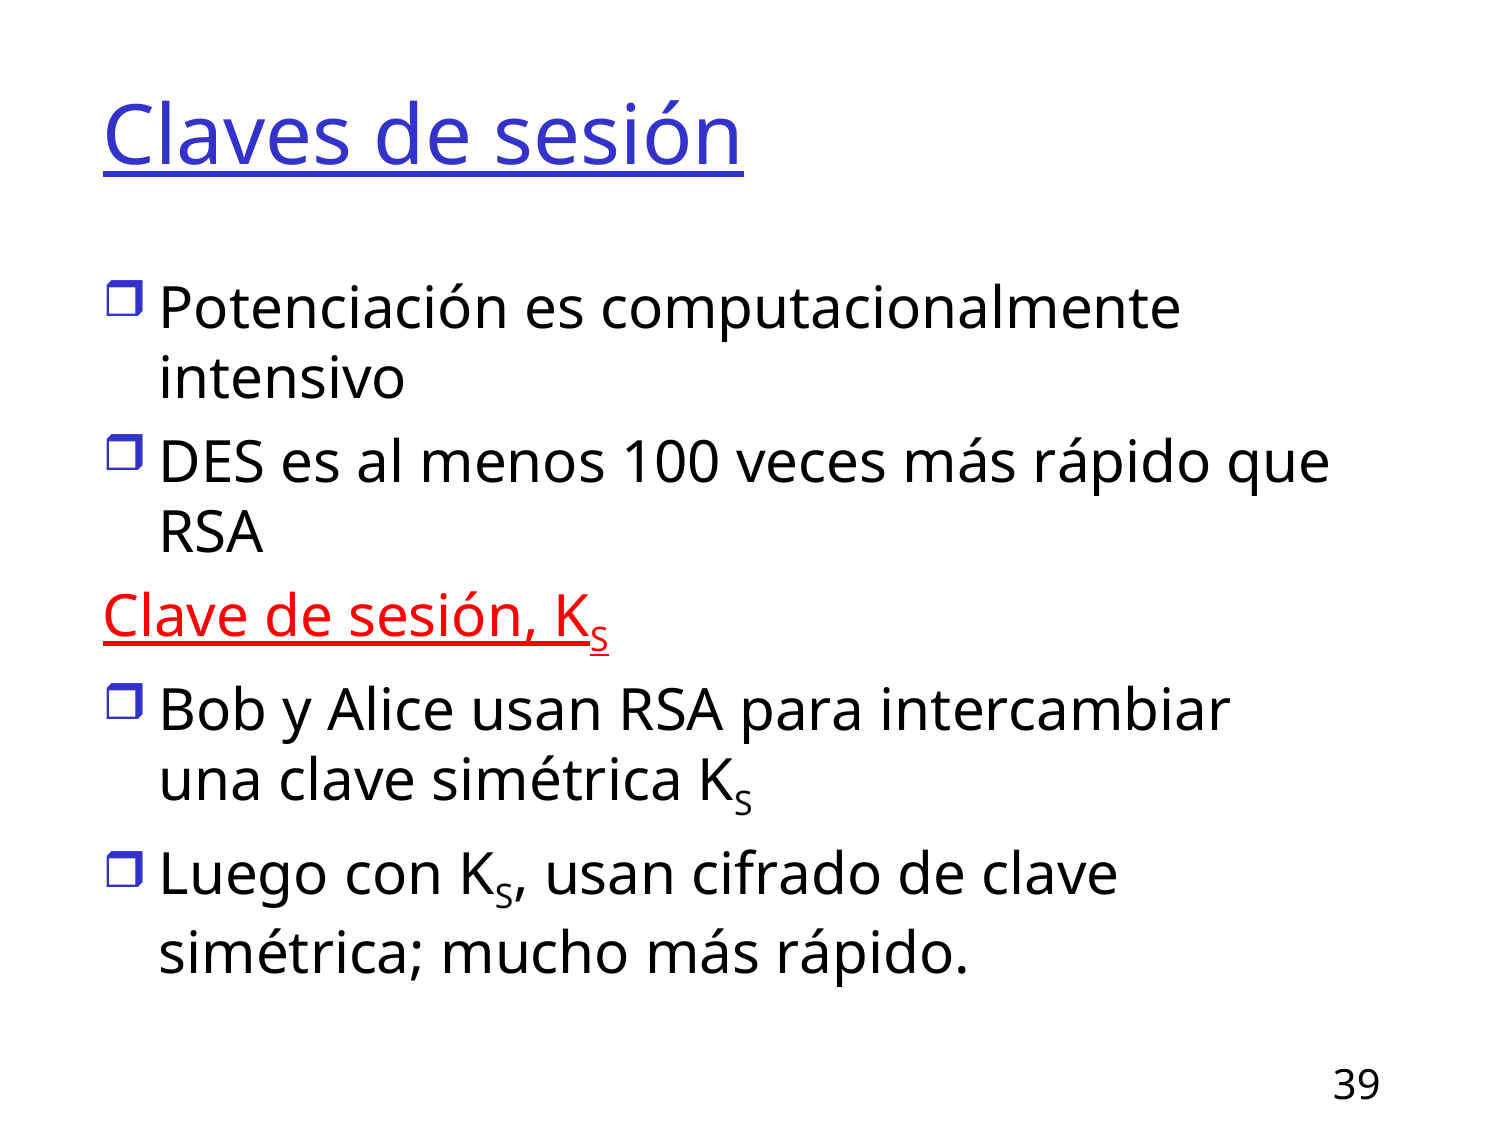

# Claves de sesión
Potenciación es computacionalmente intensivo
DES es al menos 100 veces más rápido que RSA
Clave de sesión, KS
Bob y Alice usan RSA para intercambiar una clave simétrica KS
Luego con KS, usan cifrado de clave simétrica; mucho más rápido.
39